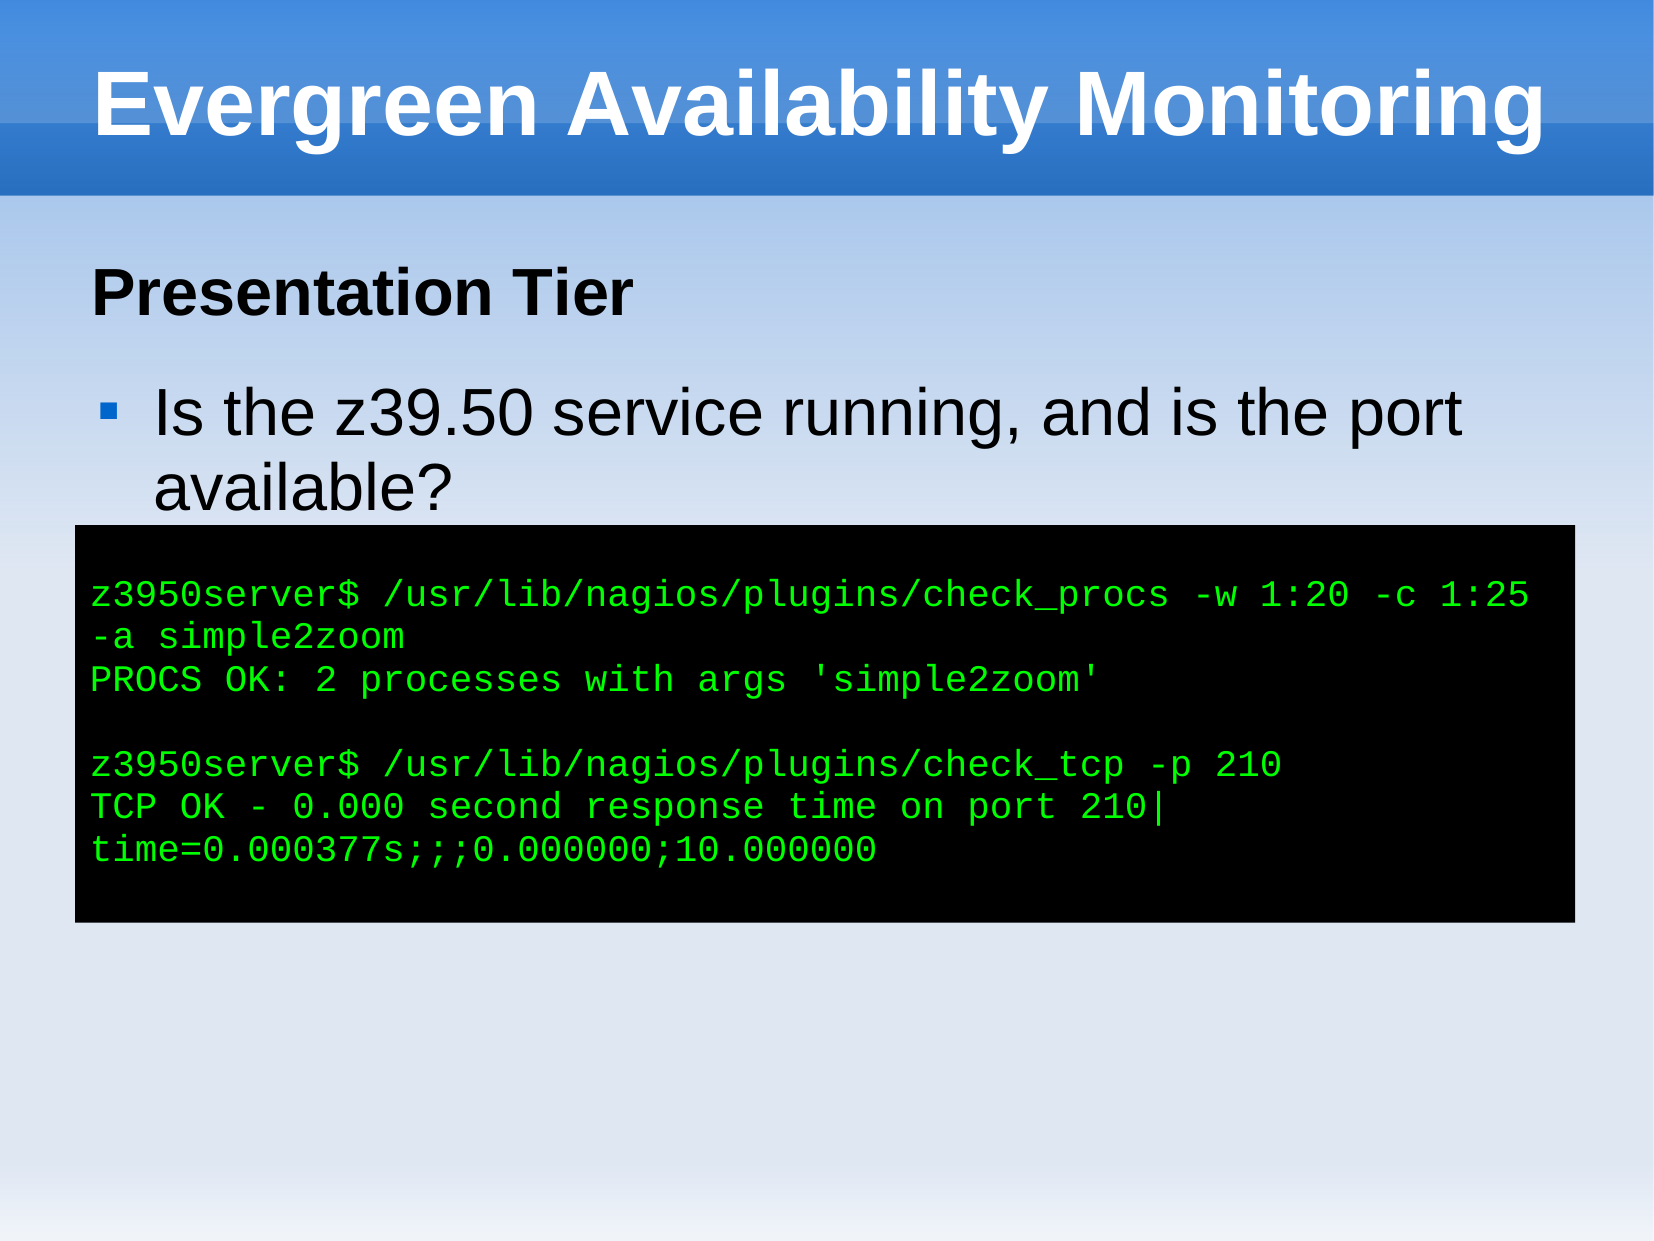

# Evergreen Availability Monitoring
Presentation Tier
Is the z39.50 service running, and is the port available?
z3950server$ /usr/lib/nagios/plugins/check_procs -w 1:20 -c 1:25 -a simple2zoom
PROCS OK: 2 processes with args 'simple2zoom'
z3950server$ /usr/lib/nagios/plugins/check_tcp -p 210
TCP OK - 0.000 second response time on port 210|time=0.000377s;;;0.000000;10.000000